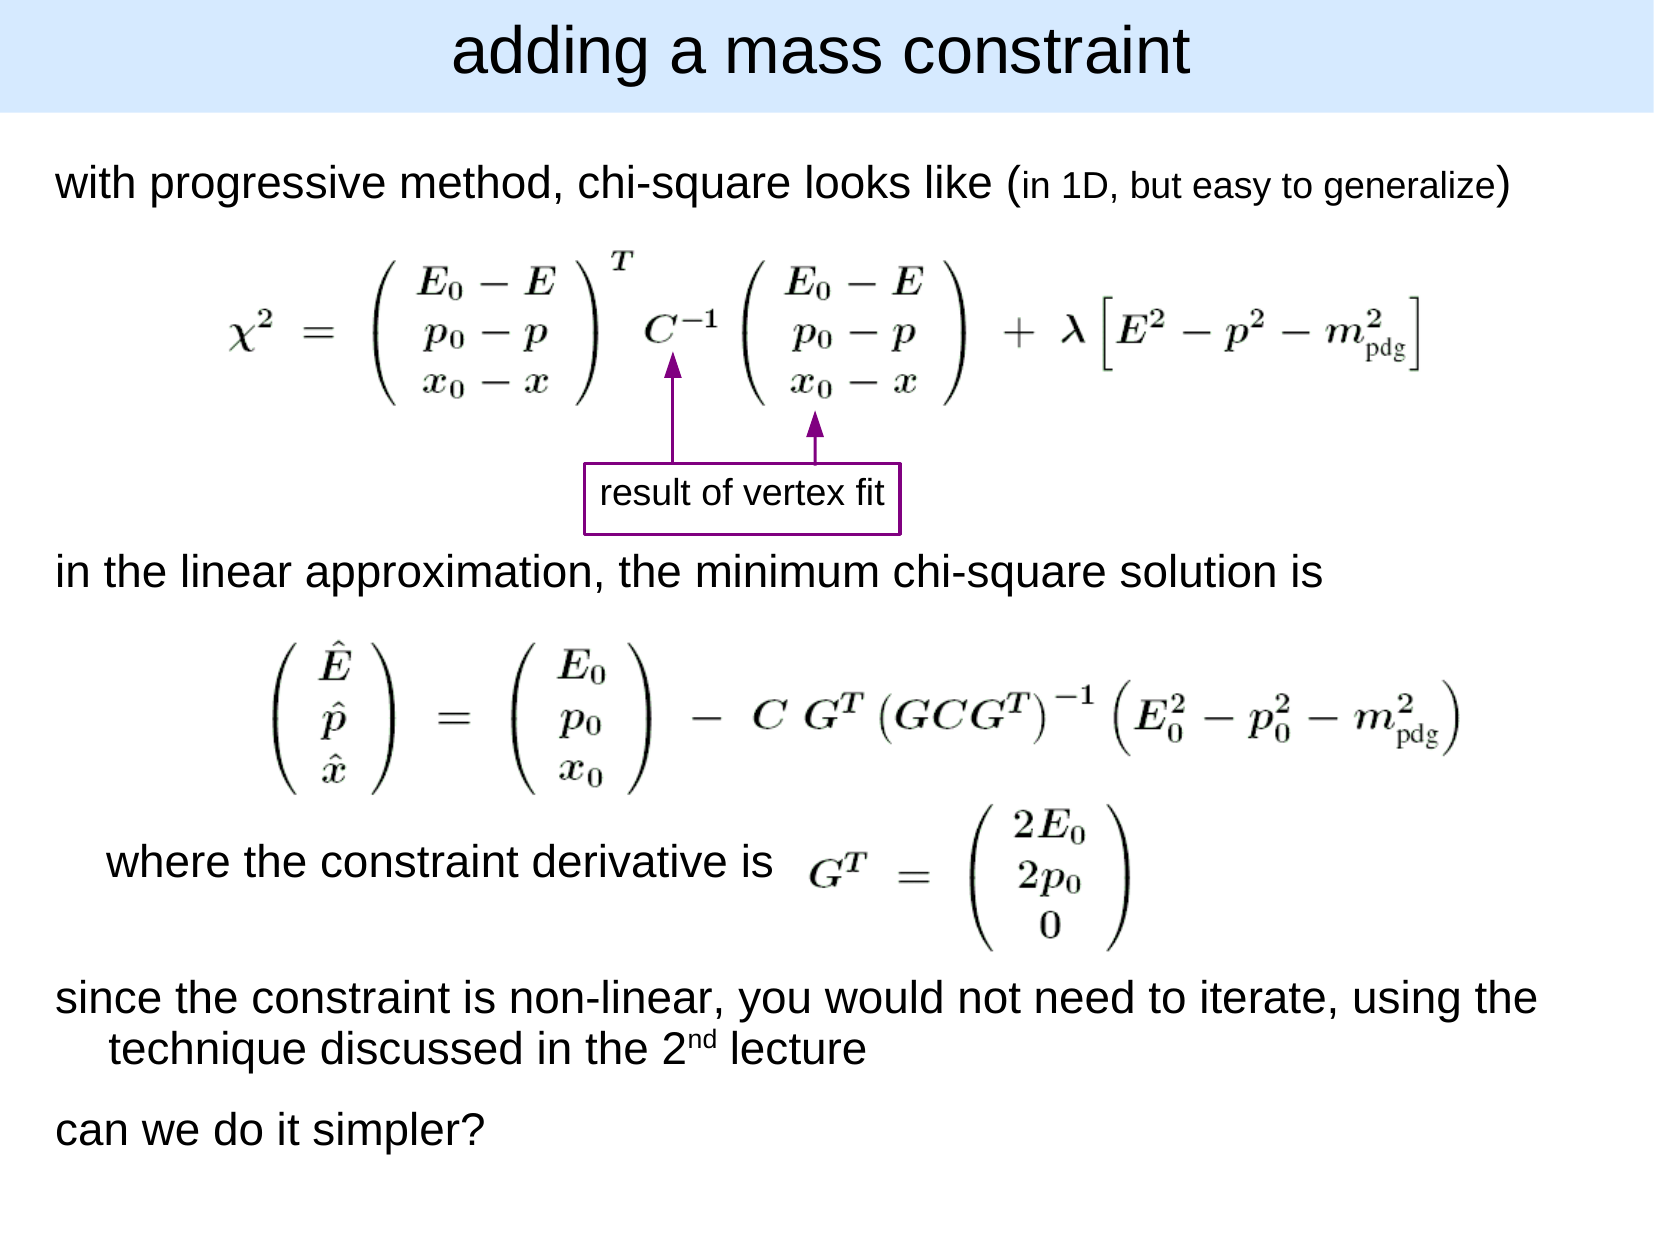

# adding a mass constraint
with progressive method, chi-square looks like (in 1D, but easy to generalize)
result of vertex fit
in the linear approximation, the minimum chi-square solution is
 where the constraint derivative is
since the constraint is non-linear, you would not need to iterate, using the technique discussed in the 2nd lecture
can we do it simpler?